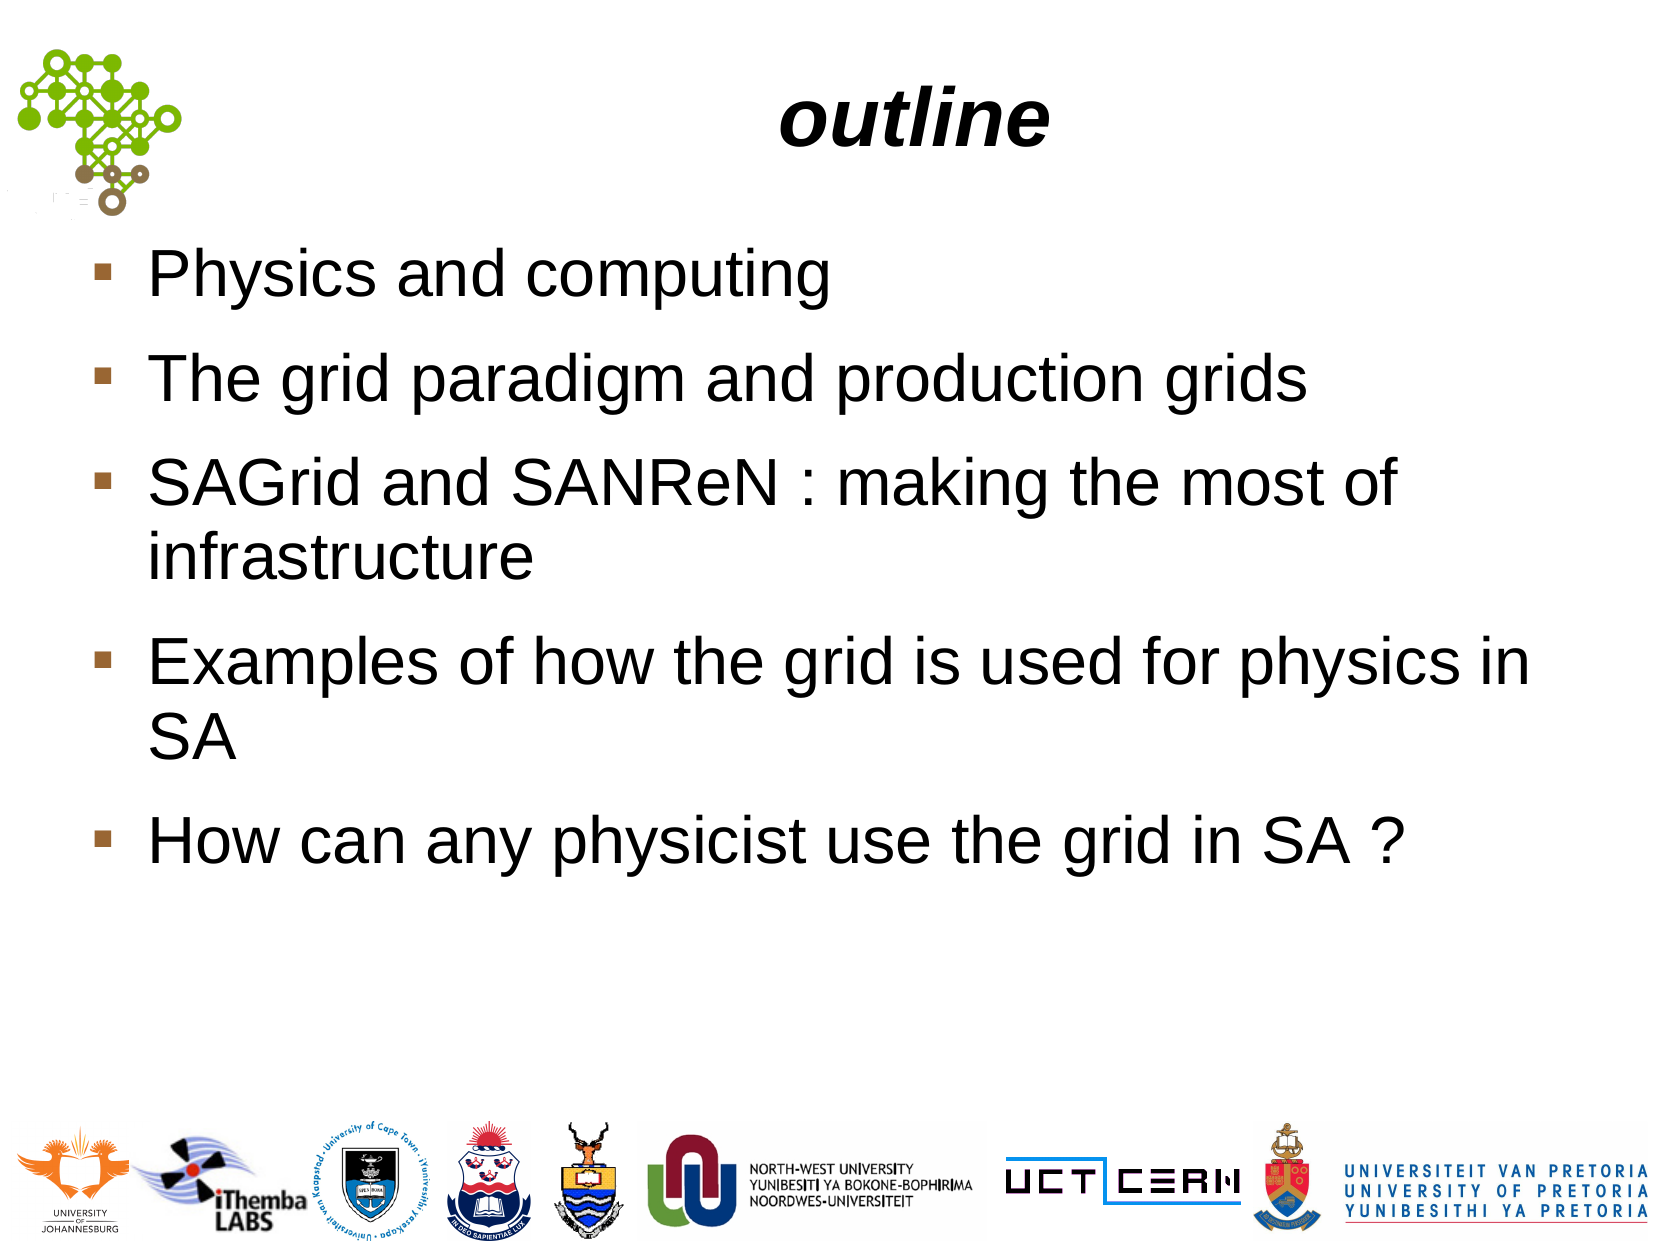

# outline
Physics and computing
The grid paradigm and production grids
SAGrid and SANReN : making the most of infrastructure
Examples of how the grid is used for physics in SA
How can any physicist use the grid in SA ?